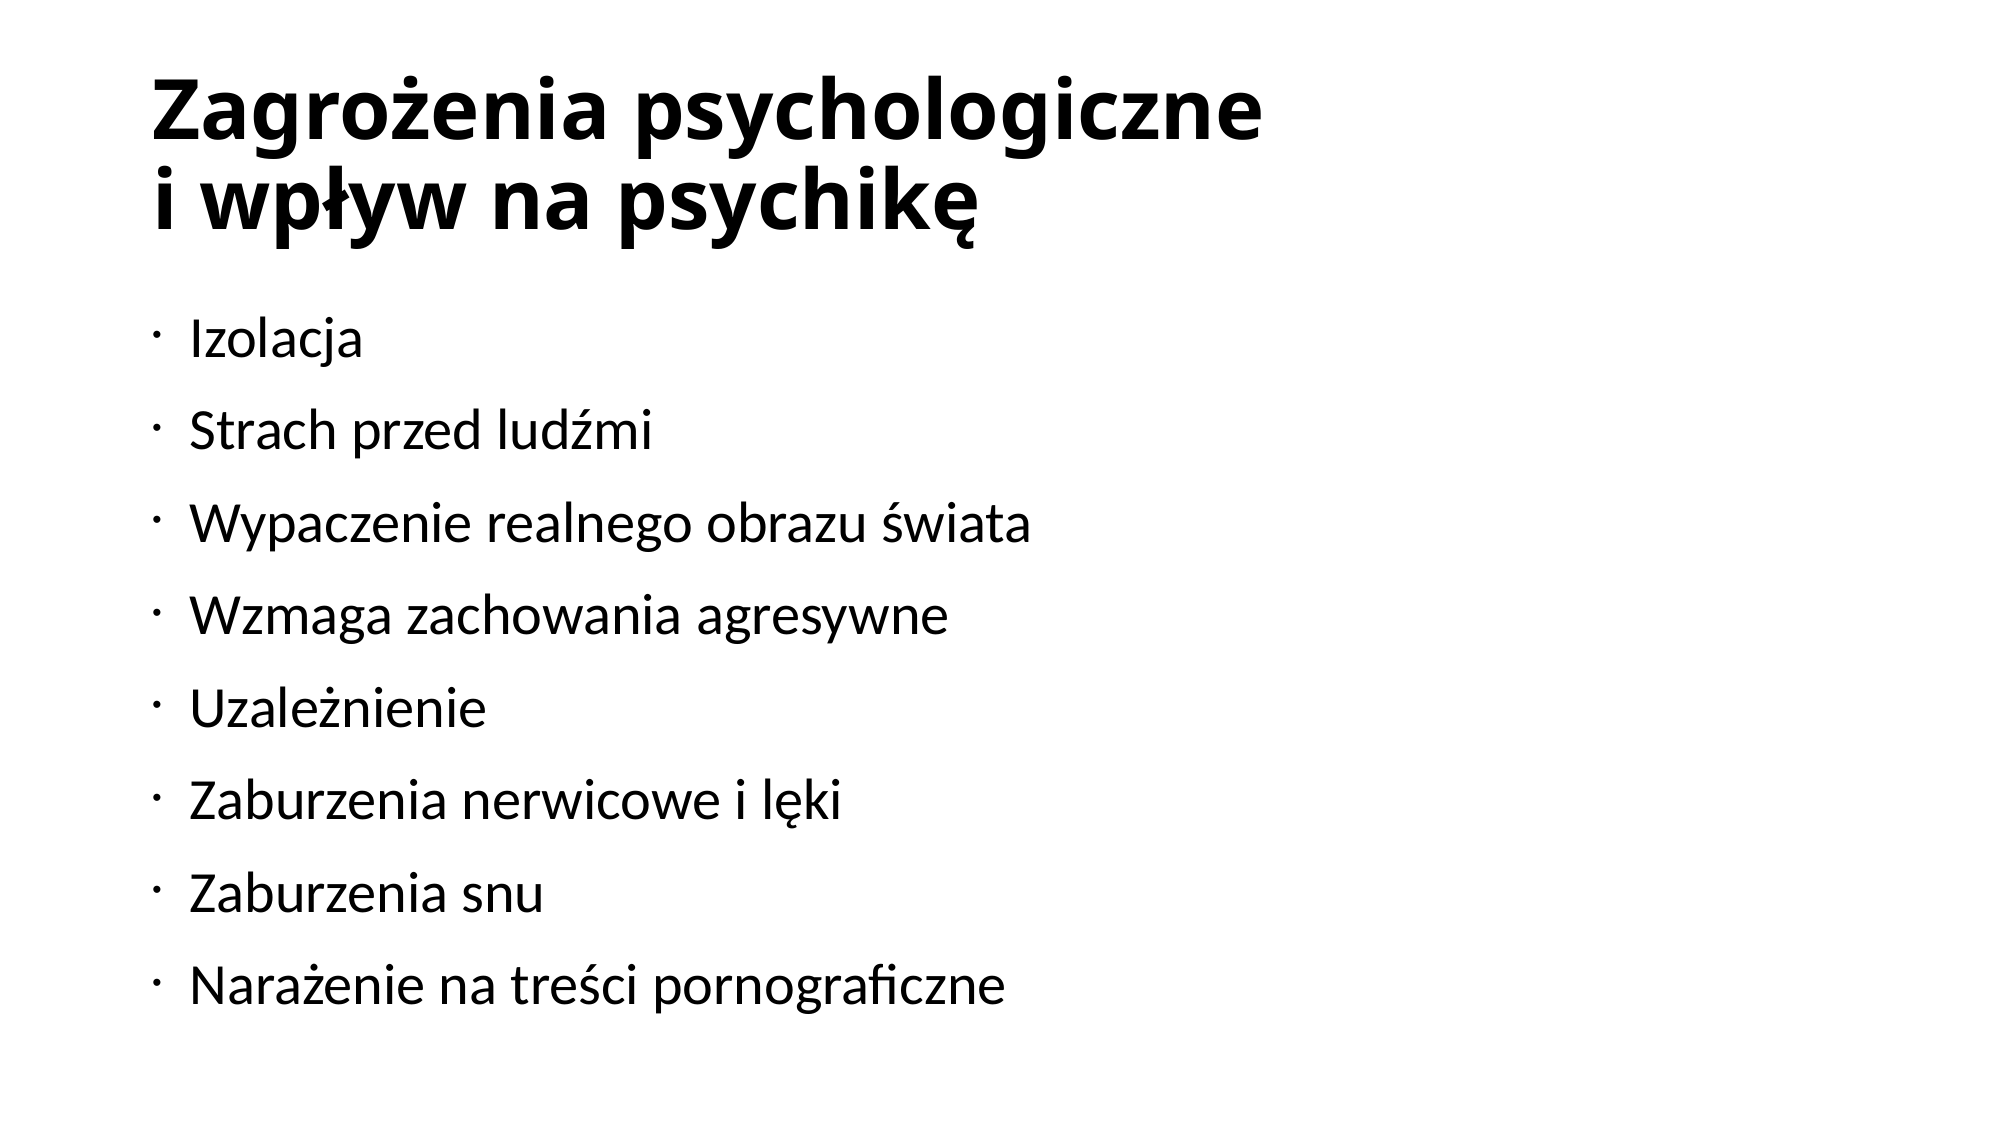

# Zagrożenia psychologiczne i wpływ na psychikę
Izolacja
Strach przed ludźmi
Wypaczenie realnego obrazu świata
Wzmaga zachowania agresywne
Uzależnienie
Zaburzenia nerwicowe i lęki
Zaburzenia snu
Narażenie na treści pornograficzne